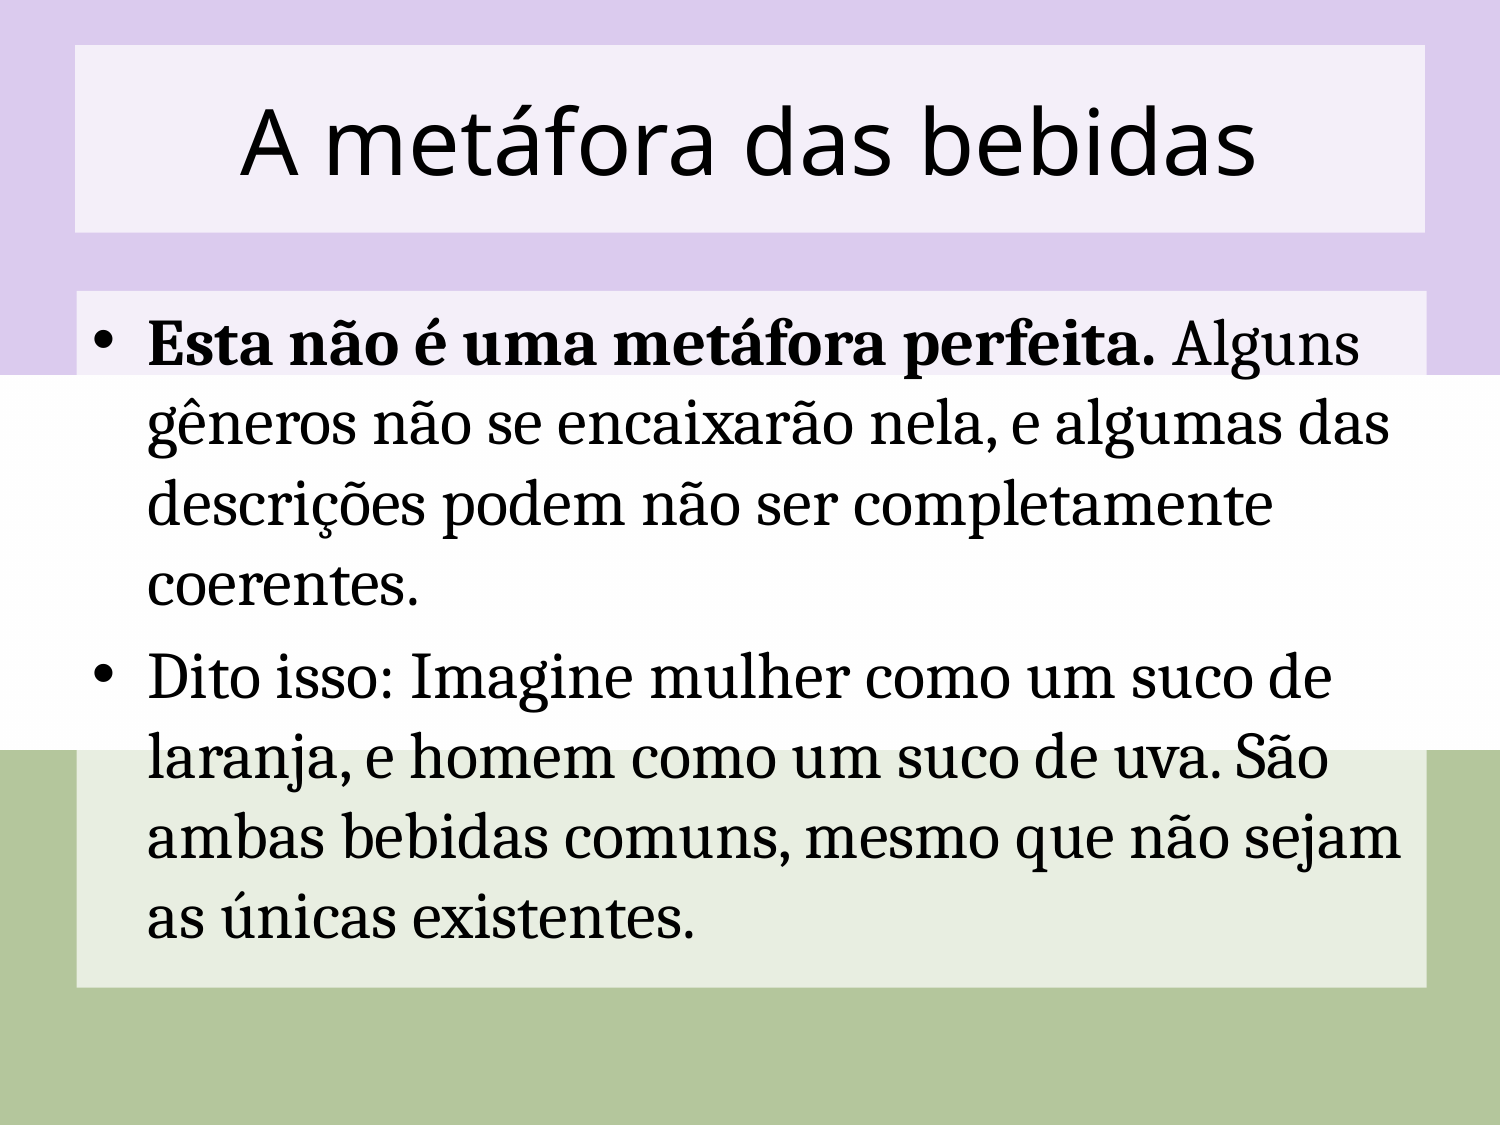

# A metáfora das bebidas
Esta não é uma metáfora perfeita. Alguns gêneros não se encaixarão nela, e algumas das descrições podem não ser completamente coerentes.
Dito isso: Imagine mulher como um suco de laranja, e homem como um suco de uva. São ambas bebidas comuns, mesmo que não sejam as únicas existentes.